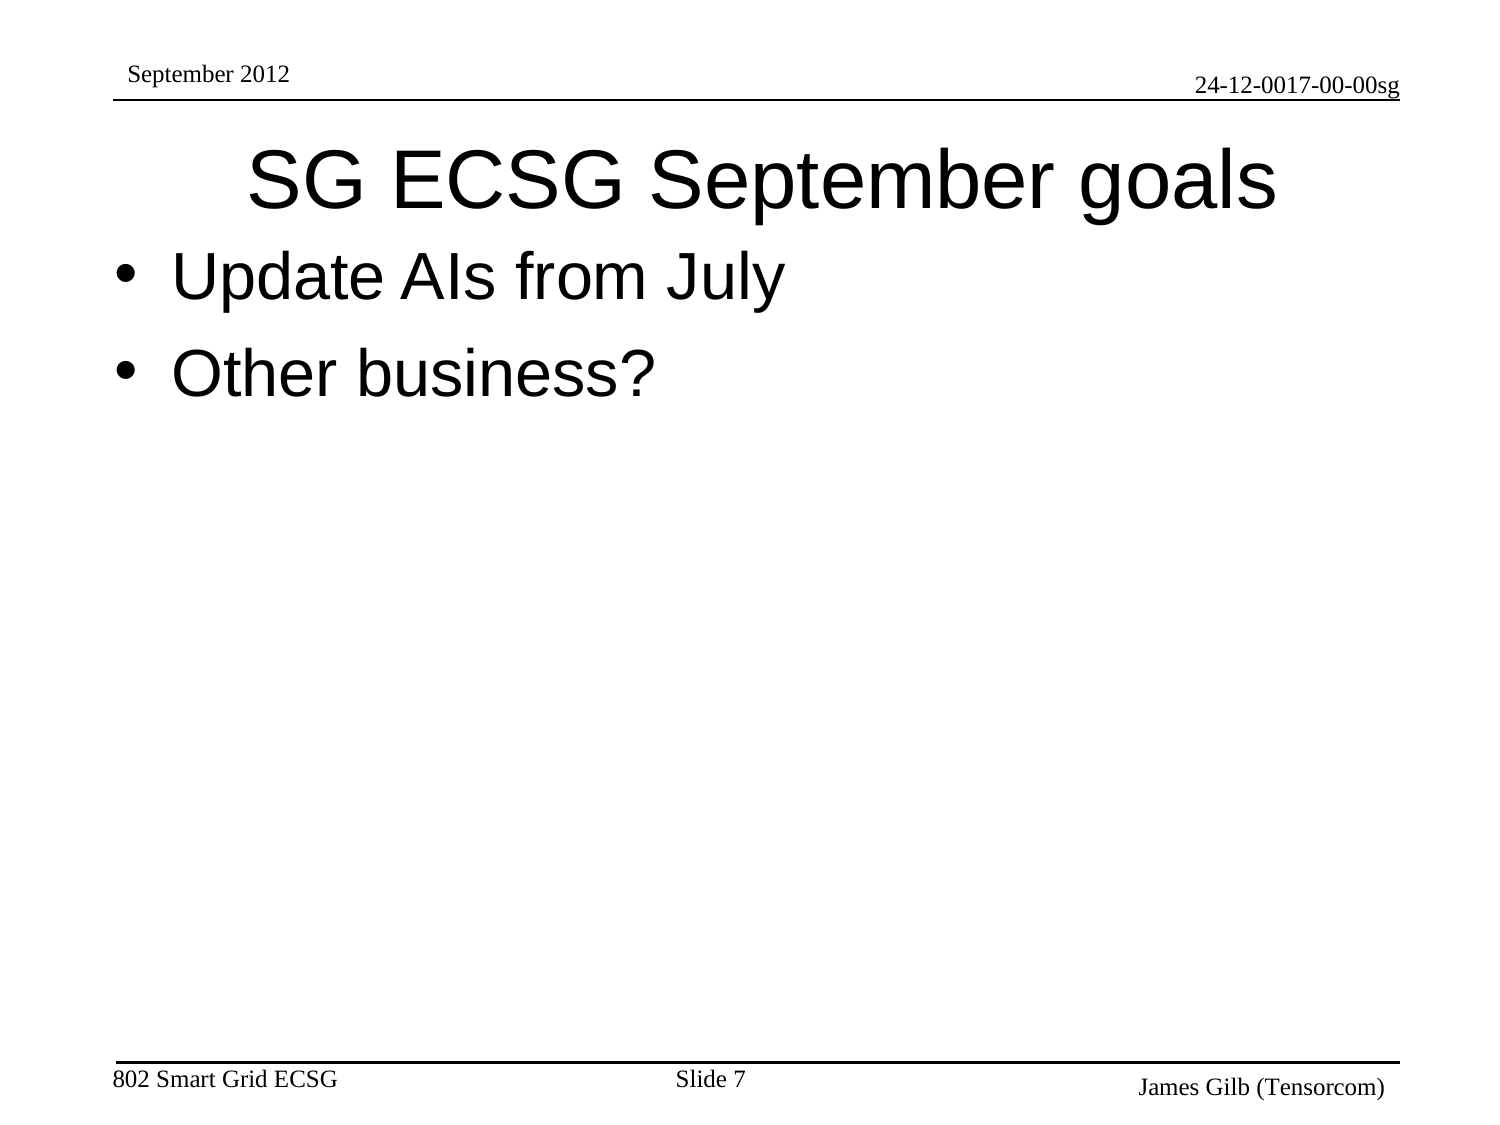

# SG ECSG September goals
Update AIs from July
Other business?
7